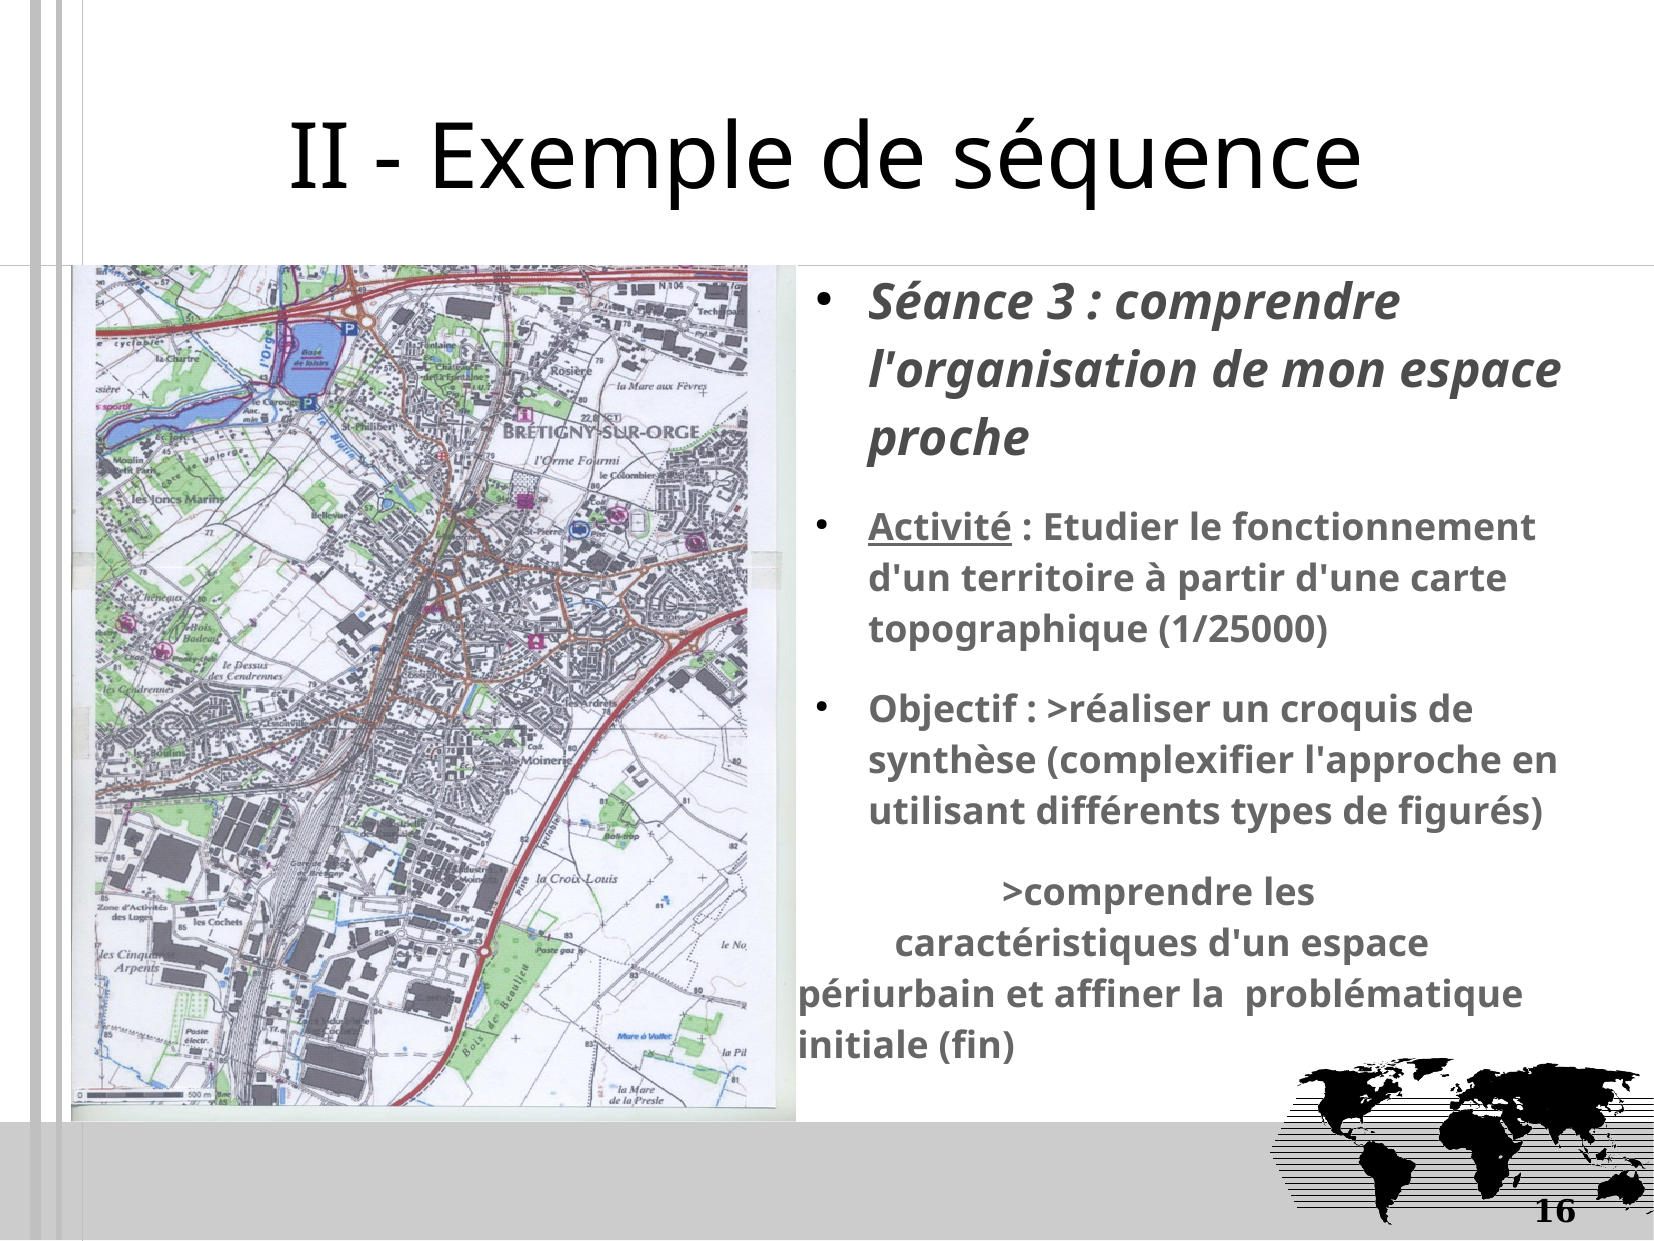

# II - Exemple de séquence
Séance 3 : comprendre l'organisation de mon espace proche
Activité : Etudier le fonctionnement d'un territoire à partir d'une carte topographique (1/25000)
Objectif : >réaliser un croquis de synthèse (complexifier l'approche en utilisant différents types de figurés)
 >comprendre les caractéristiques d'un espace périurbain et affiner la problématique initiale (fin)
16